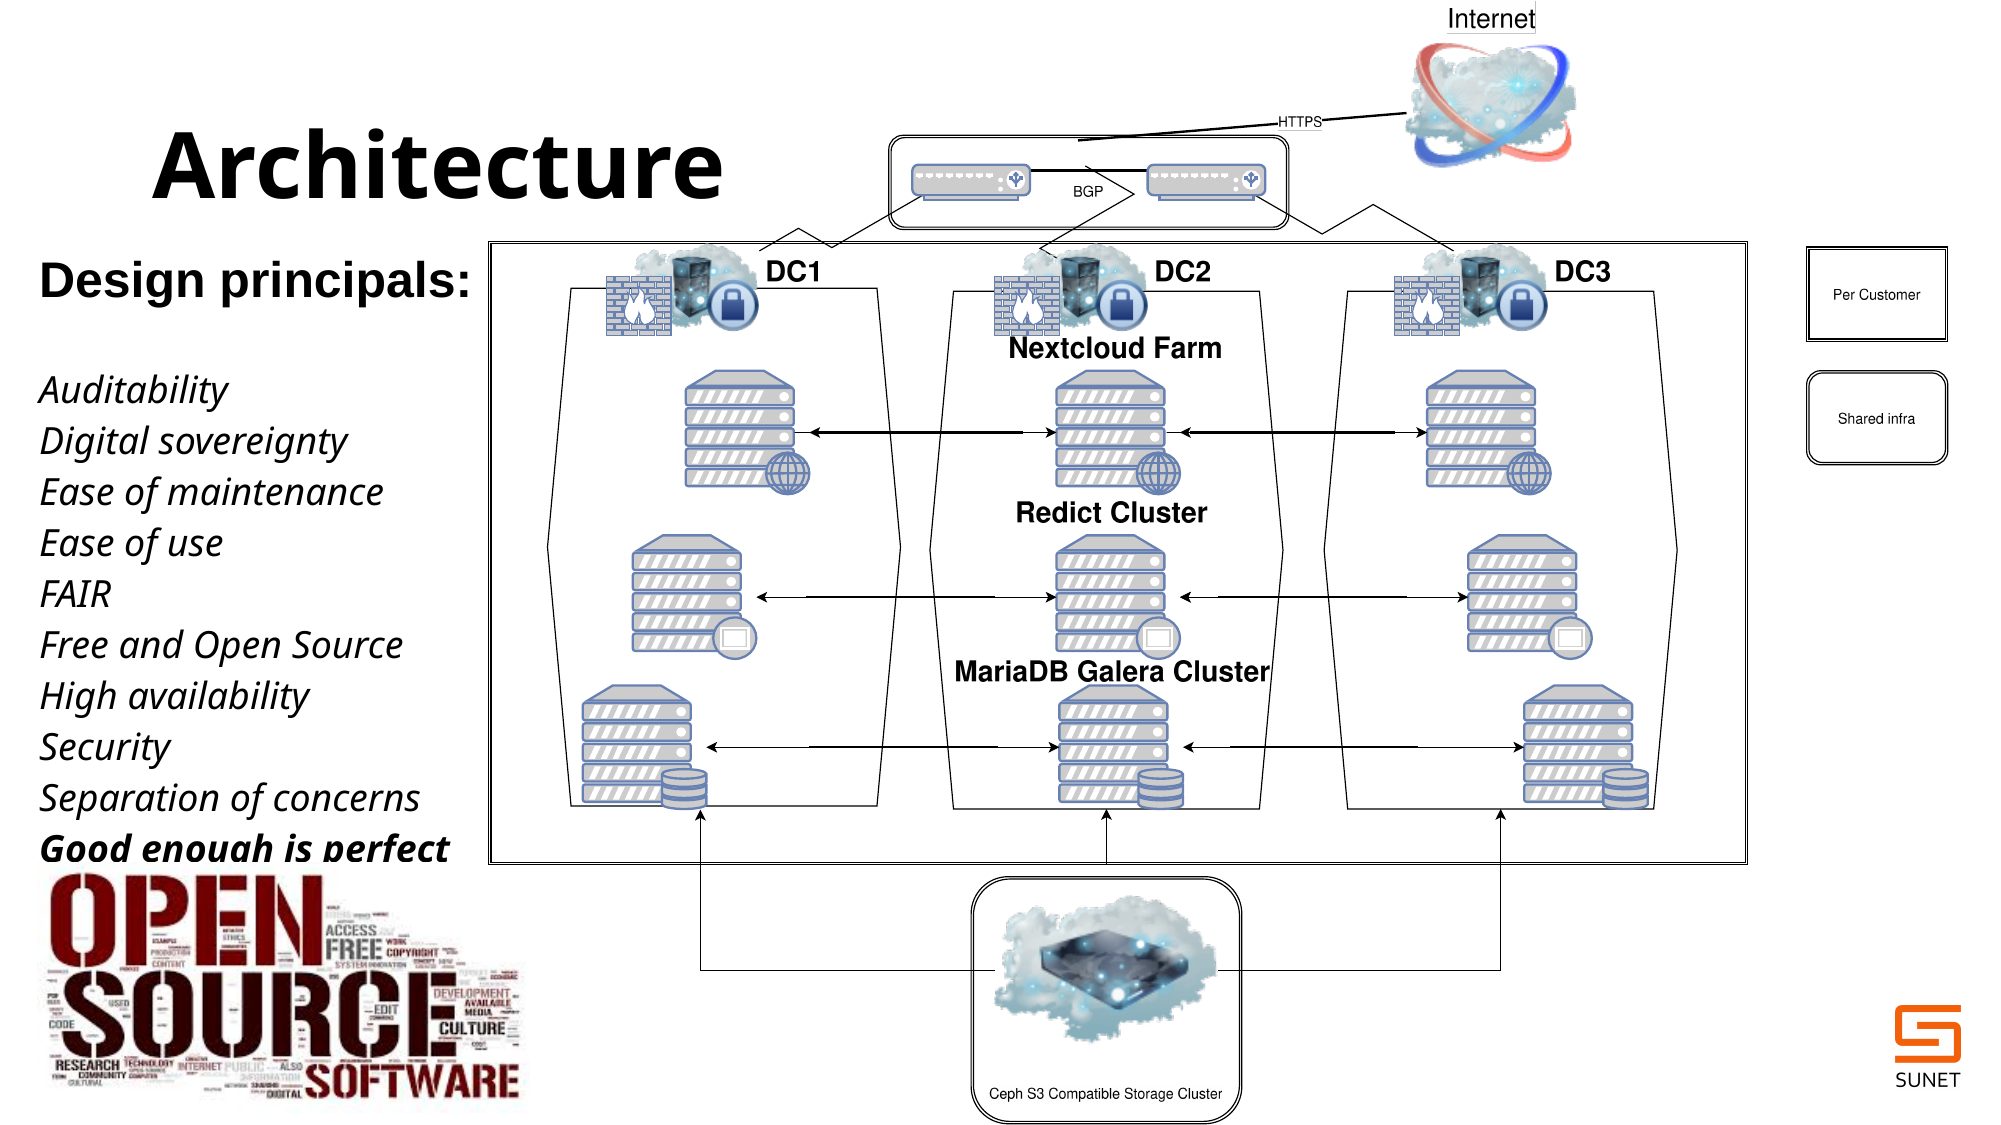

# Architecture
Design principals:
Auditability
Digital sovereignty
Ease of maintenance
Ease of use
FAIR
Free and Open Source
High availability
Security
Separation of concerns
Good enough is perfect